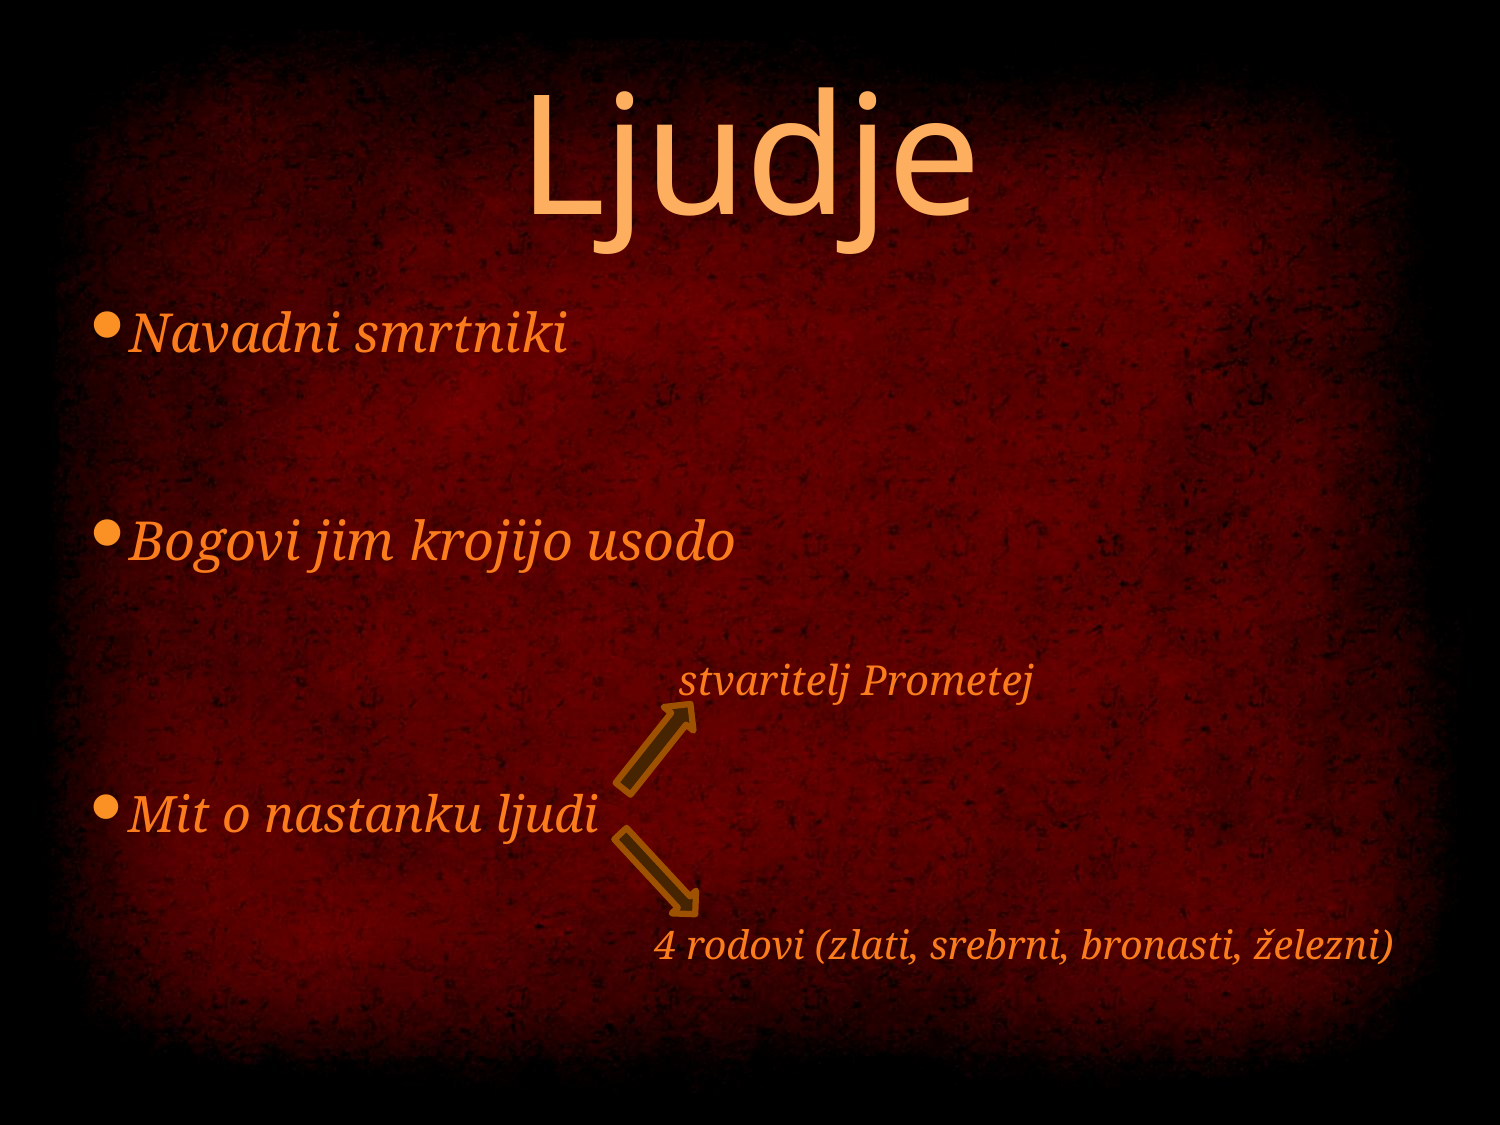

Ljudje
# Navadni smrtniki
Bogovi jim krojijo usodo
 stvaritelj Prometej
Mit o nastanku ljudi
 4 rodovi (zlati, srebrni, bronasti, železni)